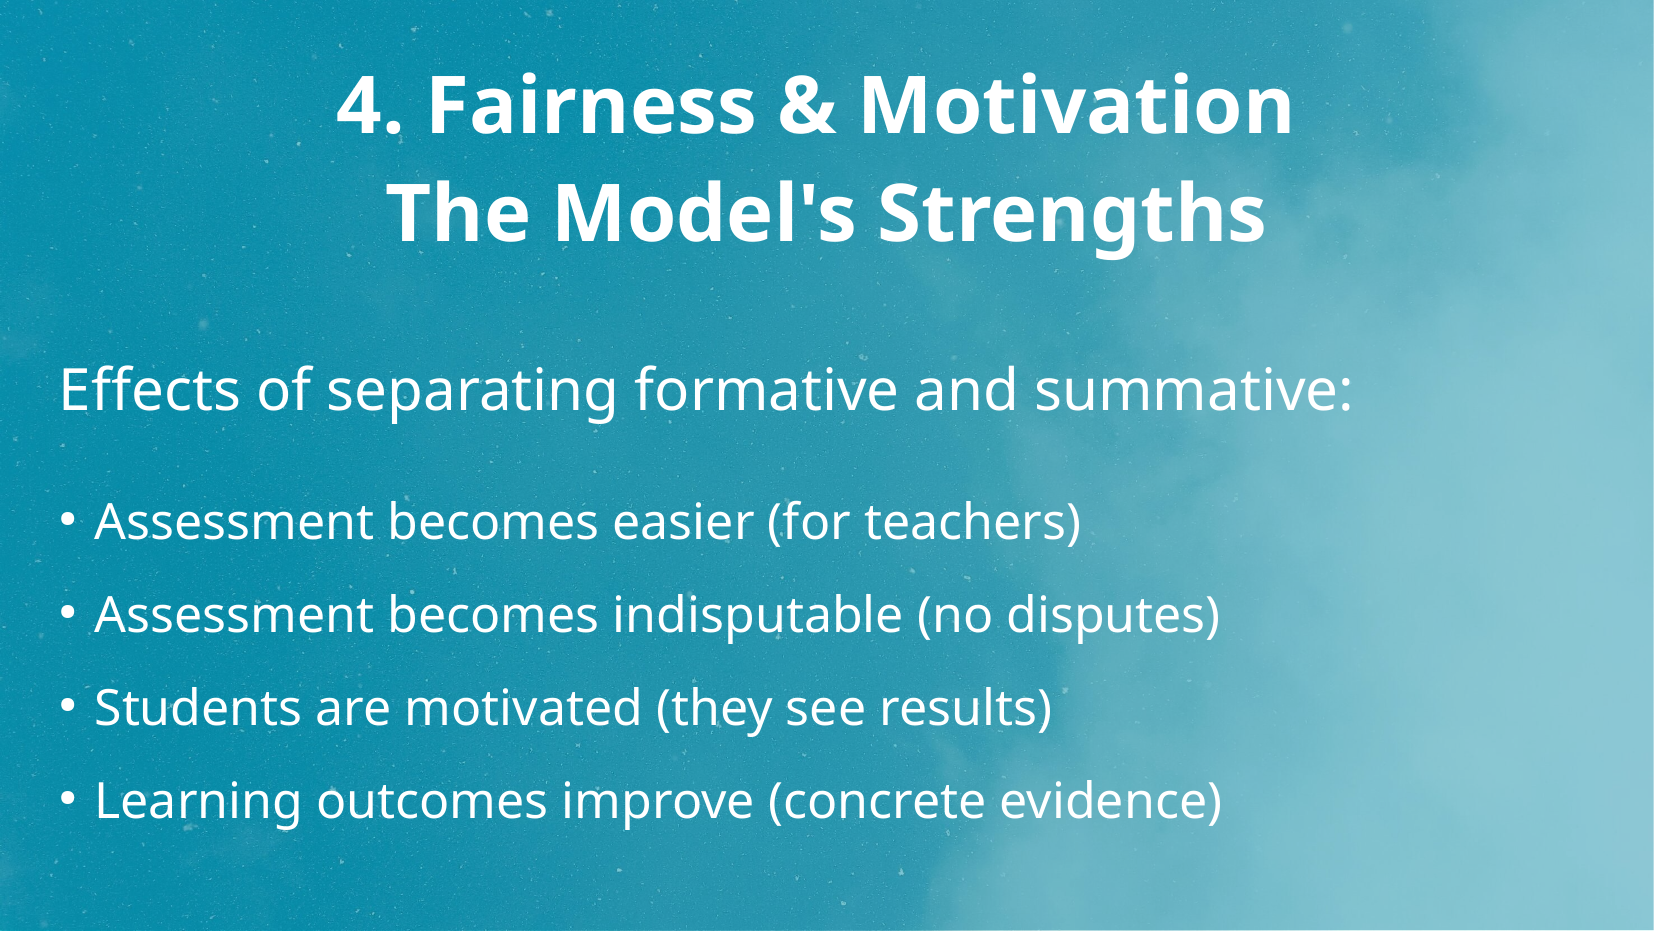

# 4. Fairness & Motivation The Model's Strengths
Effects of separating formative and summative:
Assessment becomes easier (for teachers)
Assessment becomes indisputable (no disputes)
Students are motivated (they see results)
Learning outcomes improve (concrete evidence)